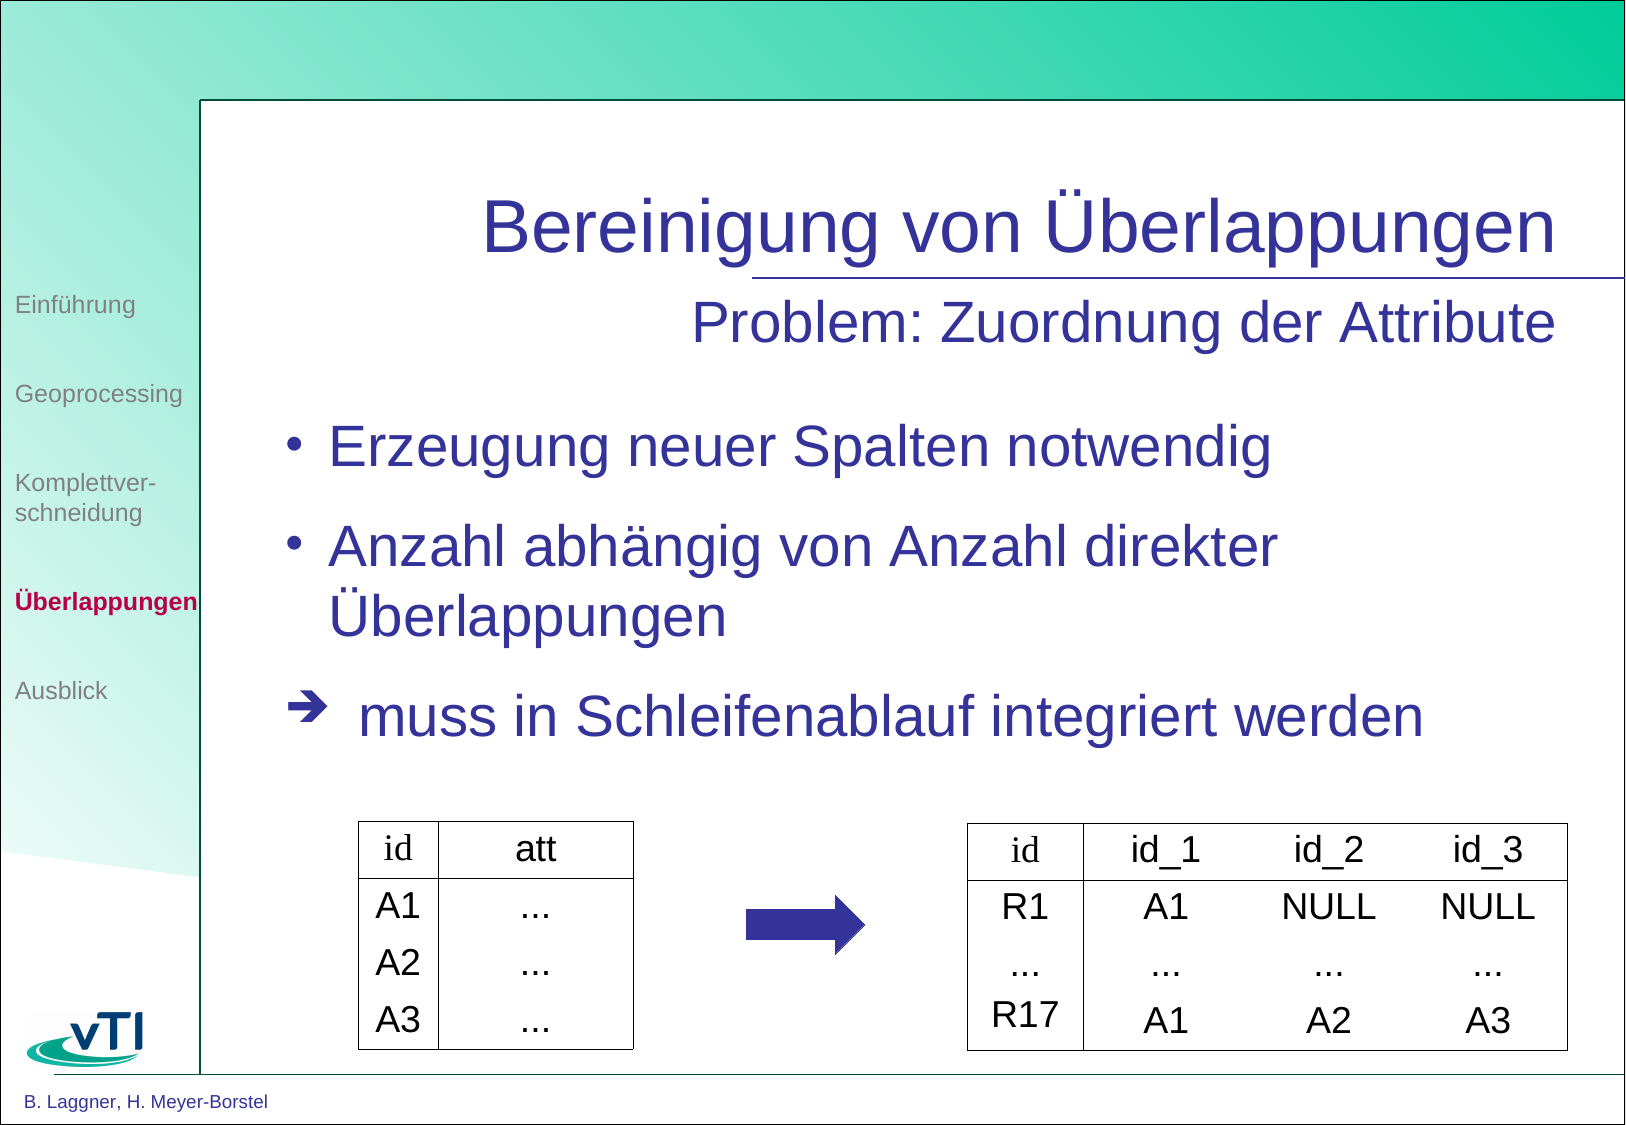

Bereinigung von Überlappungen
Problem: Zuordnung der Attribute
Einführung
Geoprocessing
Komplettver-schneidung
Überlappungen
Ausblick
Erzeugung neuer Spalten notwendig
Anzahl abhängig von Anzahl direkter Überlappungen
muss in Schleifenablauf integriert werden
| id | att |
| --- | --- |
| A1 | ... |
| A2 | ... |
| A3 | ... |
| id | id\_1 | id\_2 | id\_3 |
| --- | --- | --- | --- |
| R1 | A1 | NULL | NULL |
| ... | ... | ... | ... |
| R17 | A1 | A2 | A3 |